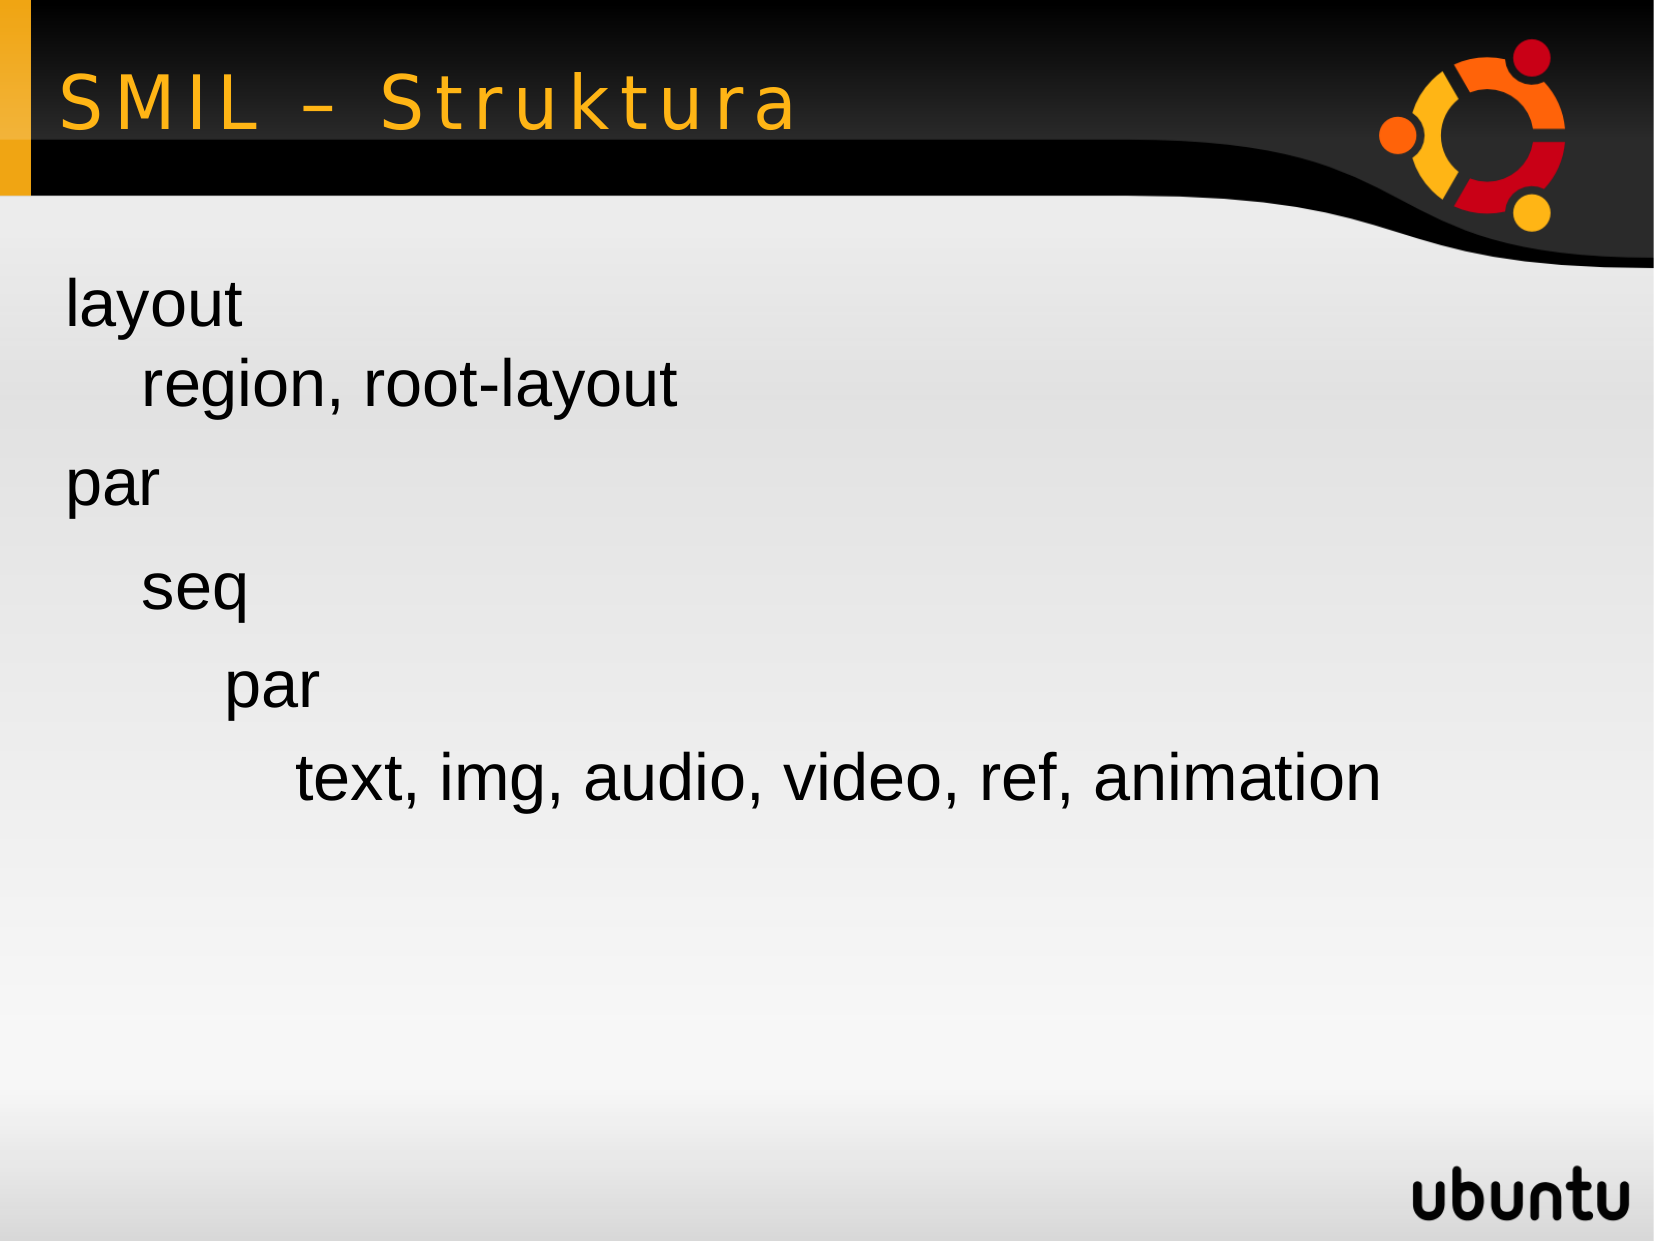

# SMIL – Struktura
layout
region, root-layout
par
seq
par
text, img, audio, video, ref, animation